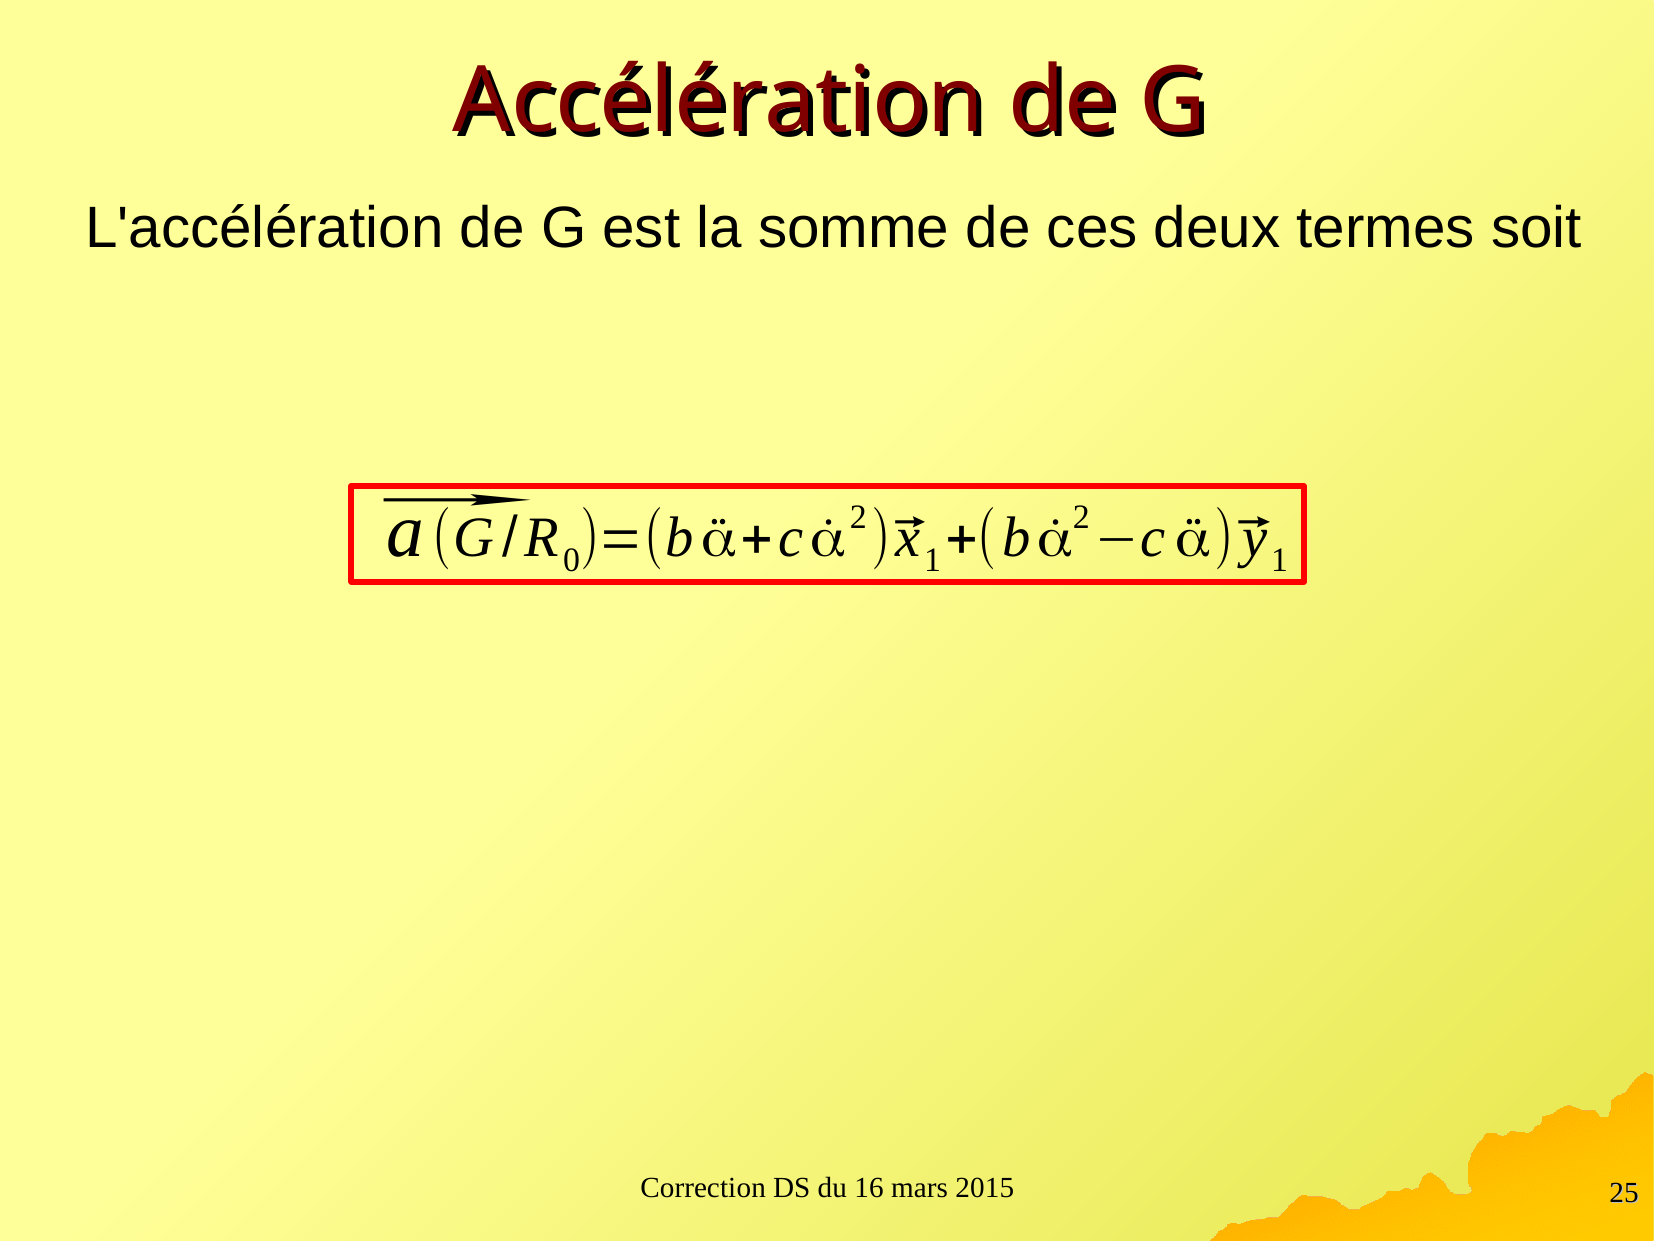

# Accélération de G
L'accélération de G est la somme de ces deux termes soit
Correction DS du 16 mars 2015